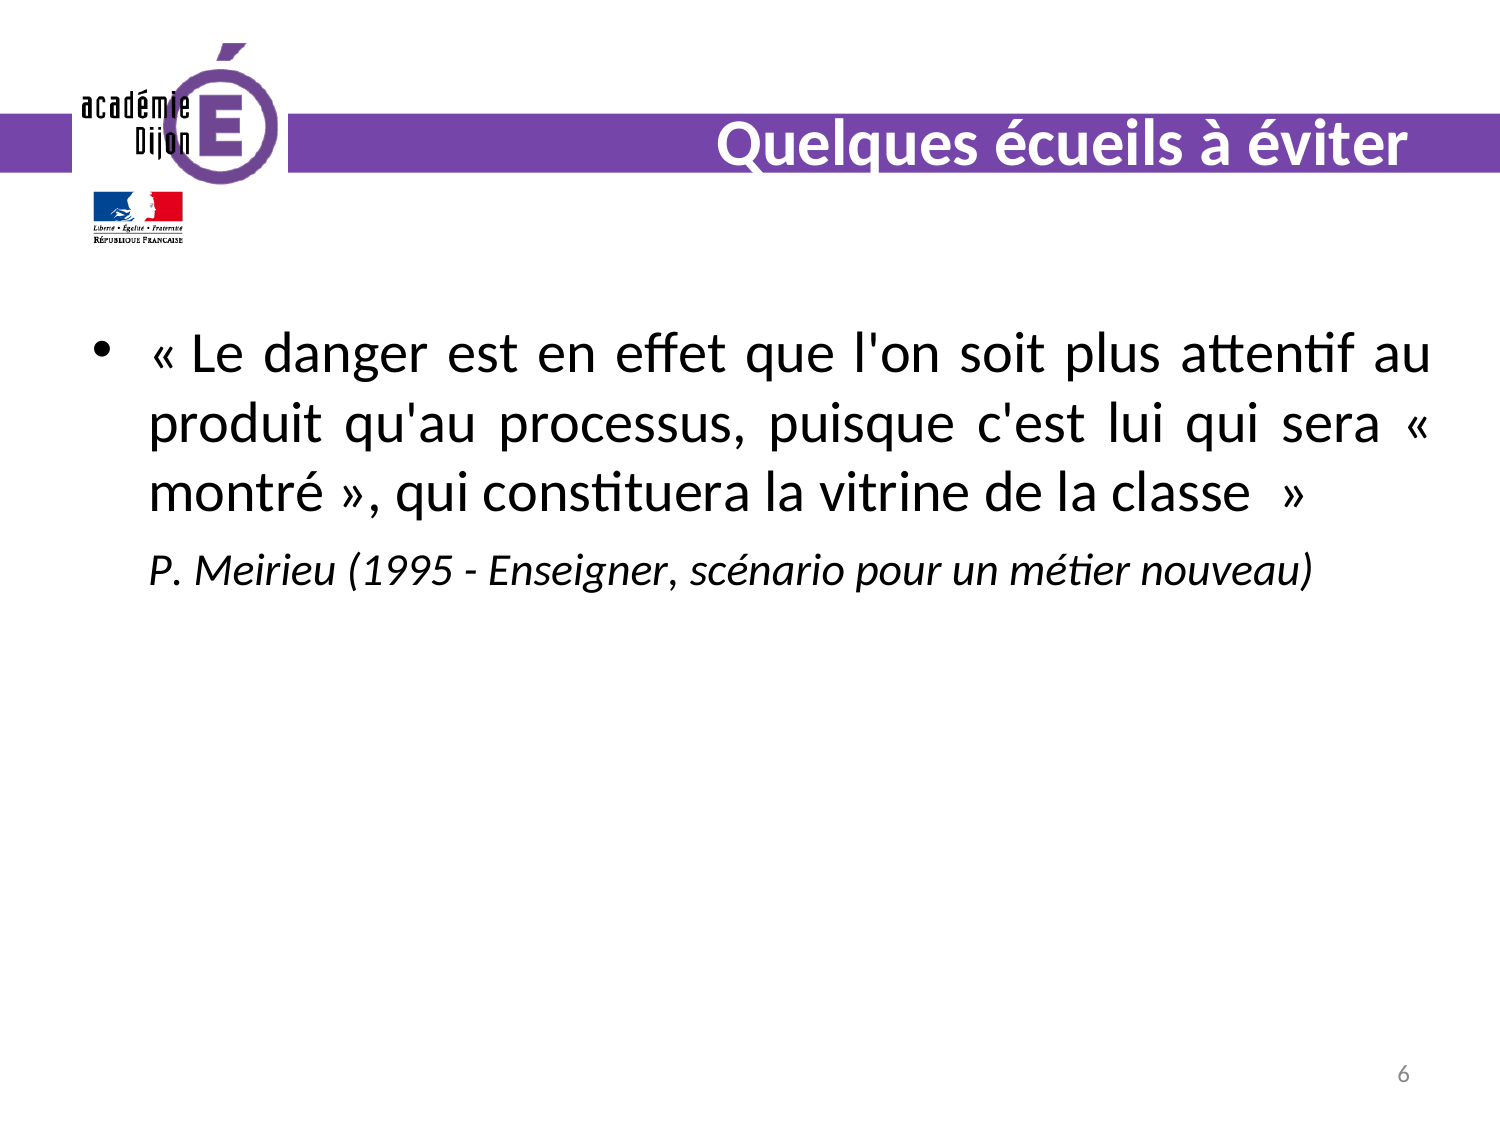

# Quelques écueils à éviter
« Le danger est en effet que l'on soit plus attentif au produit qu'au processus, puisque c'est lui qui sera « montré », qui constituera la vitrine de la classe  »
 	P. Meirieu (1995 - Enseigner, scénario pour un métier nouveau)